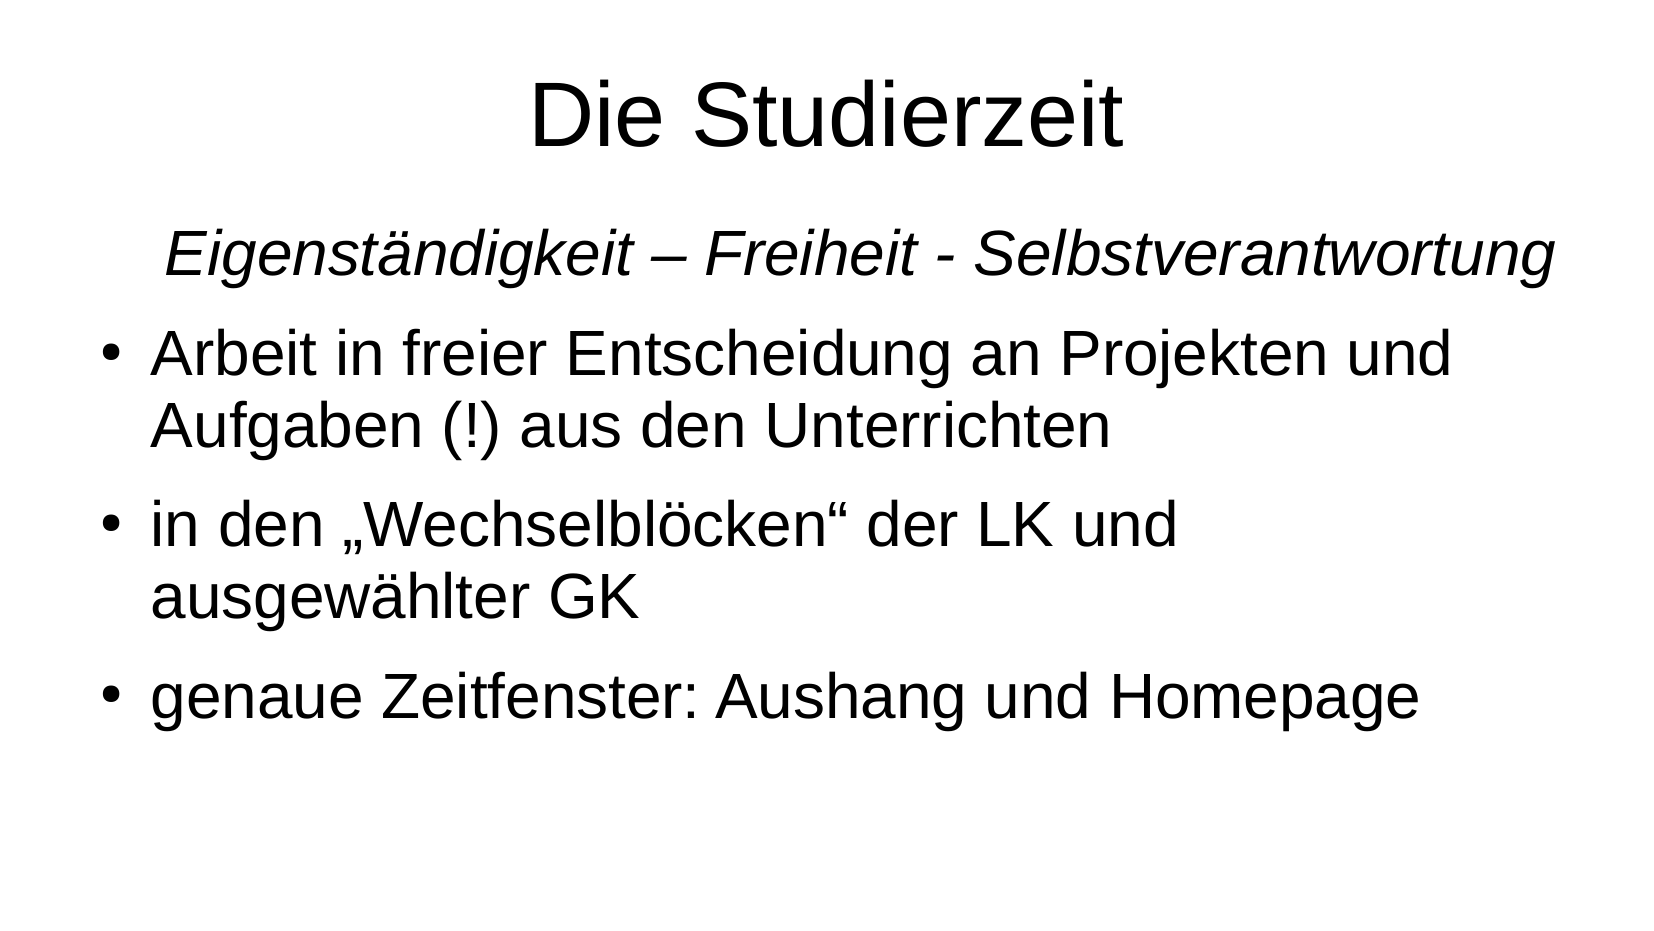

# Die Studierzeit
Eigenständigkeit – Freiheit - Selbstverantwortung
Arbeit in freier Entscheidung an Projekten und Aufgaben (!) aus den Unterrichten
in den „Wechselblöcken“ der LK und ausgewählter GK
genaue Zeitfenster: Aushang und Homepage